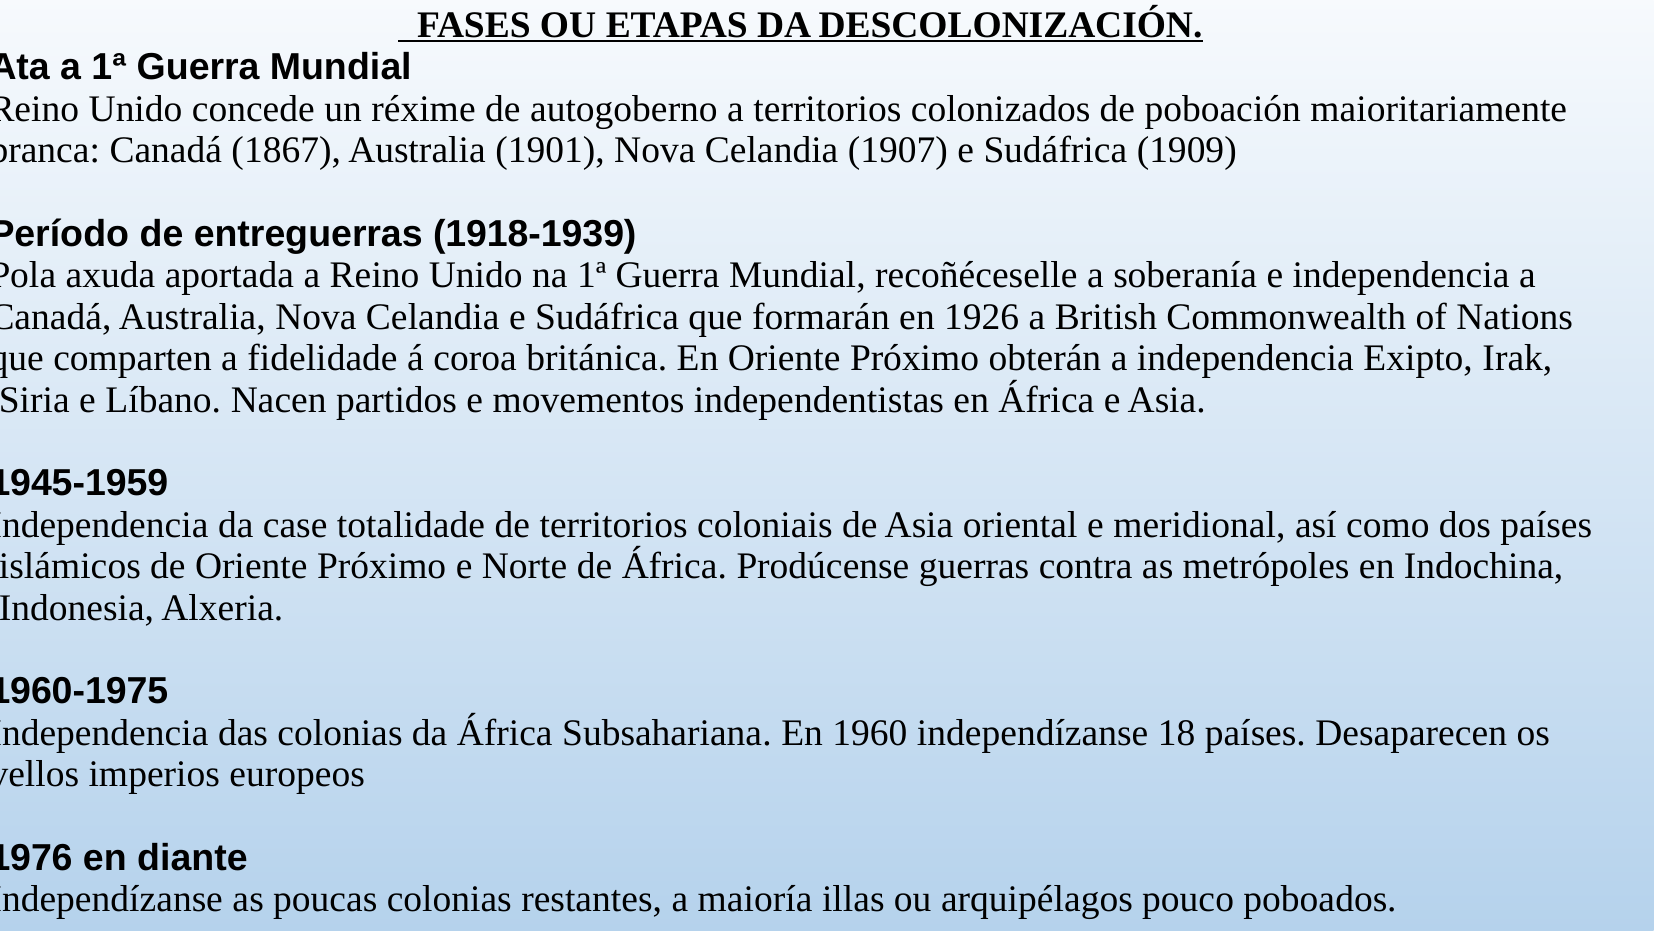

FASES OU ETAPAS DA DESCOLONIZACIÓN.
Ata a 1ª Guerra Mundial
Reino Unido concede un réxime de autogoberno a territorios colonizados de poboación maioritariamente
branca: Canadá (1867), Australia (1901), Nova Celandia (1907) e Sudáfrica (1909)
Período de entreguerras (1918-1939)
Pola axuda aportada a Reino Unido na 1ª Guerra Mundial, recoñéceselle a soberanía e independencia a
Canadá, Australia, Nova Celandia e Sudáfrica que formarán en 1926 a British Commonwealth of Nations
que comparten a fidelidade á coroa británica. En Oriente Próximo obterán a independencia Exipto, Irak,
 Siria e Líbano. Nacen partidos e movementos independentistas en África e Asia.
1945-1959
Independencia da case totalidade de territorios coloniais de Asia oriental e meridional, así como dos países
 islámicos de Oriente Próximo e Norte de África. Prodúcense guerras contra as metrópoles en Indochina,
 Indonesia, Alxeria.
1960-1975
Independencia das colonias da África Subsahariana. En 1960 independízanse 18 países. Desaparecen os
vellos imperios europeos
1976 en diante
Independízanse as poucas colonias restantes, a maioría illas ou arquipélagos pouco poboados.